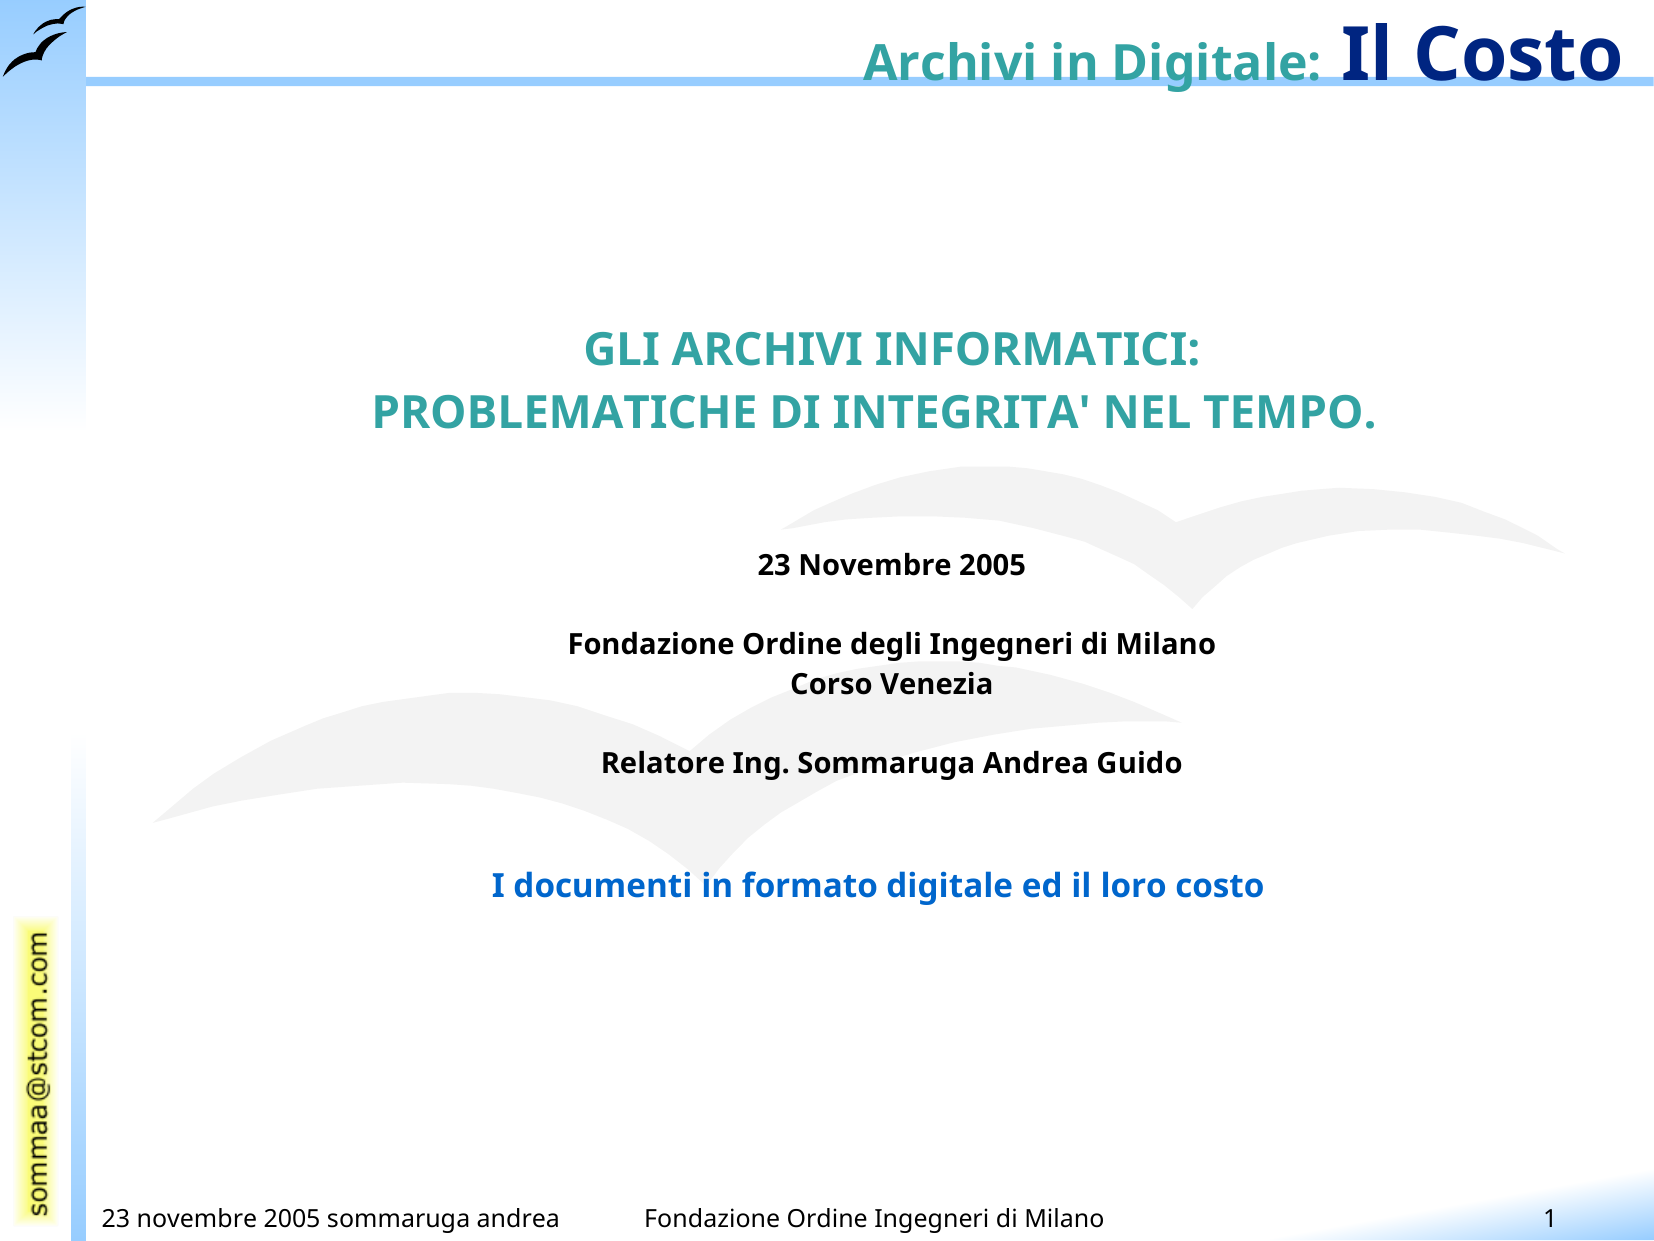

# Archivi in Digitale: Il Costo
GLI ARCHIVI INFORMATICI:
PROBLEMATICHE DI INTEGRITA' NEL TEMPO.
23 Novembre 2005
Fondazione Ordine degli Ingegneri di Milano
Corso Venezia
Relatore Ing. Sommaruga Andrea Guido
 I documenti in formato digitale ed il loro costo